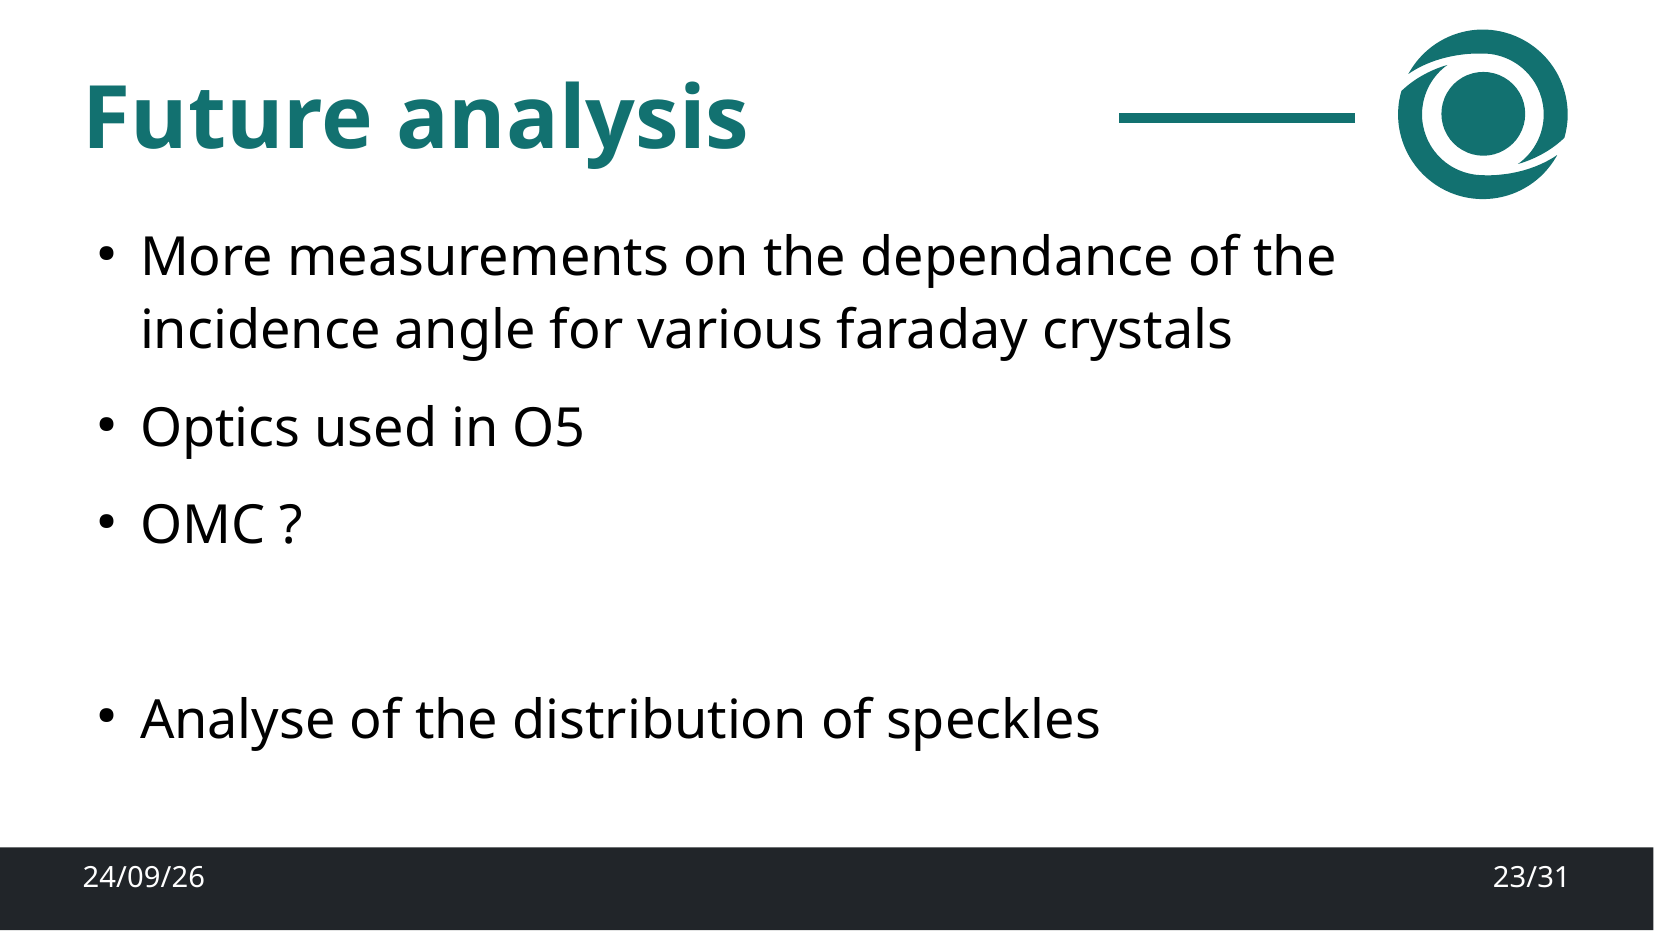

# Future analysis
More measurements on the dependance of the incidence angle for various faraday crystals
Optics used in O5
OMC ?
Analyse of the distribution of speckles
23